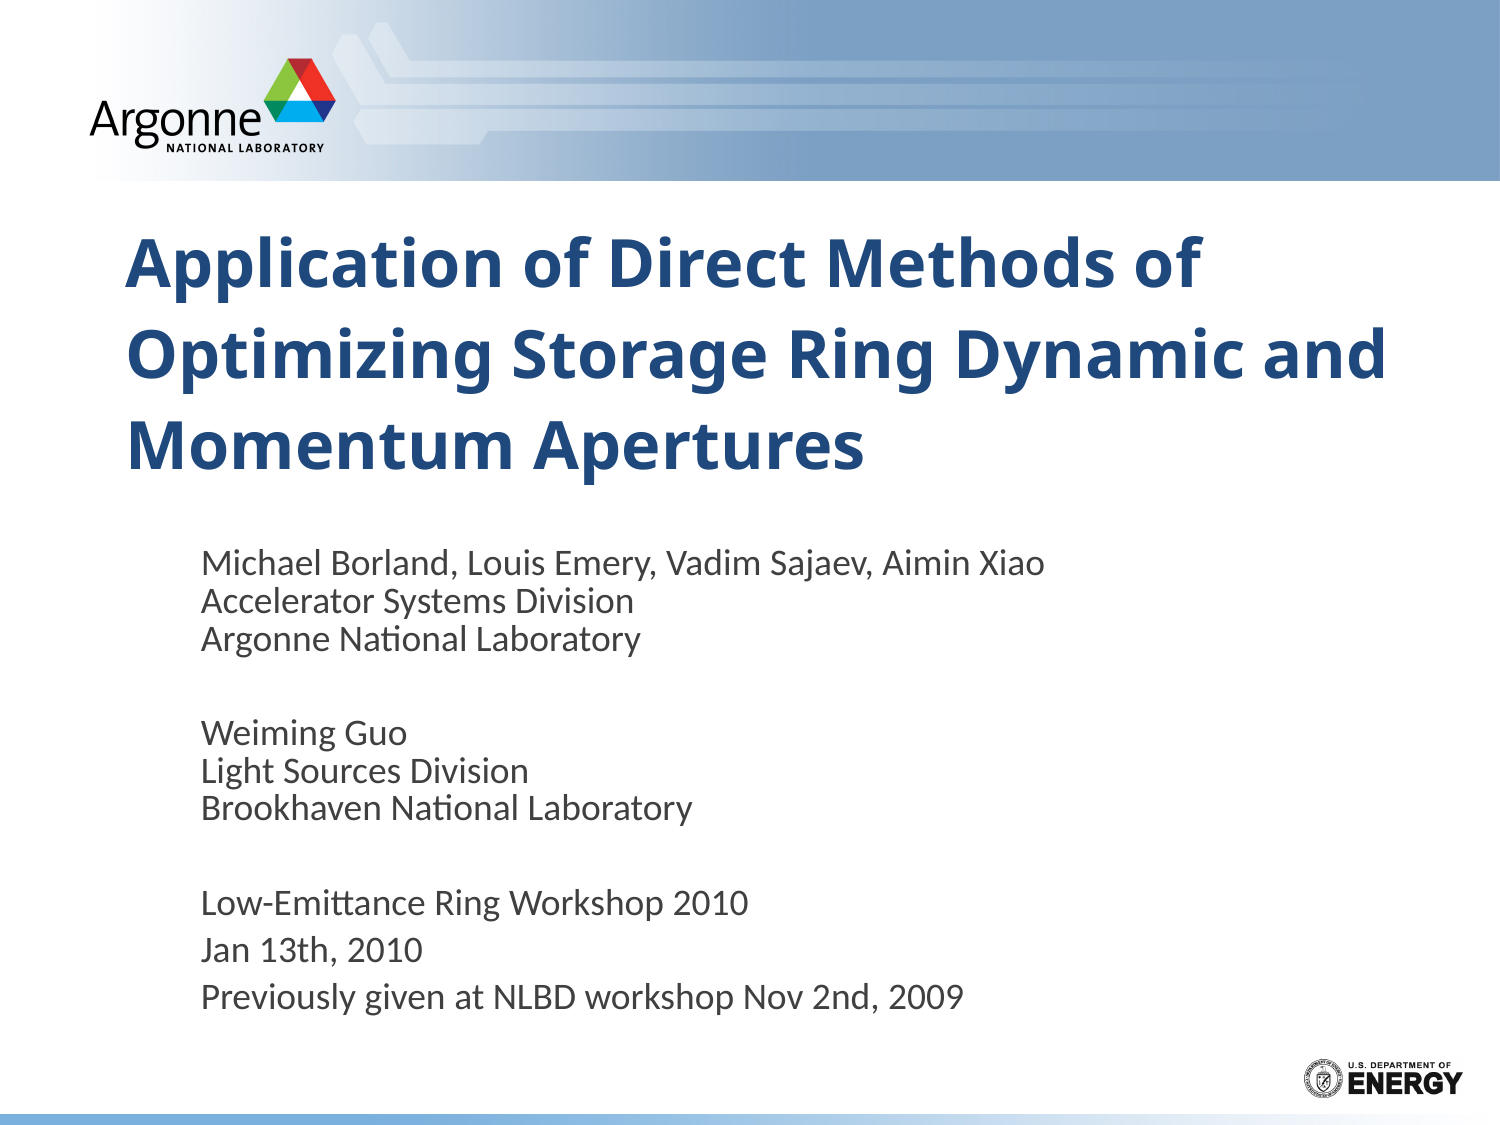

# Application of Direct Methods of Optimizing Storage Ring Dynamic and Momentum Apertures
Michael Borland, Louis Emery, Vadim Sajaev, Aimin Xiao
Accelerator Systems Division
Argonne National Laboratory
Weiming Guo
Light Sources Division
Brookhaven National Laboratory
Low-Emittance Ring Workshop 2010
Jan 13th, 2010
Previously given at NLBD workshop Nov 2nd, 2009